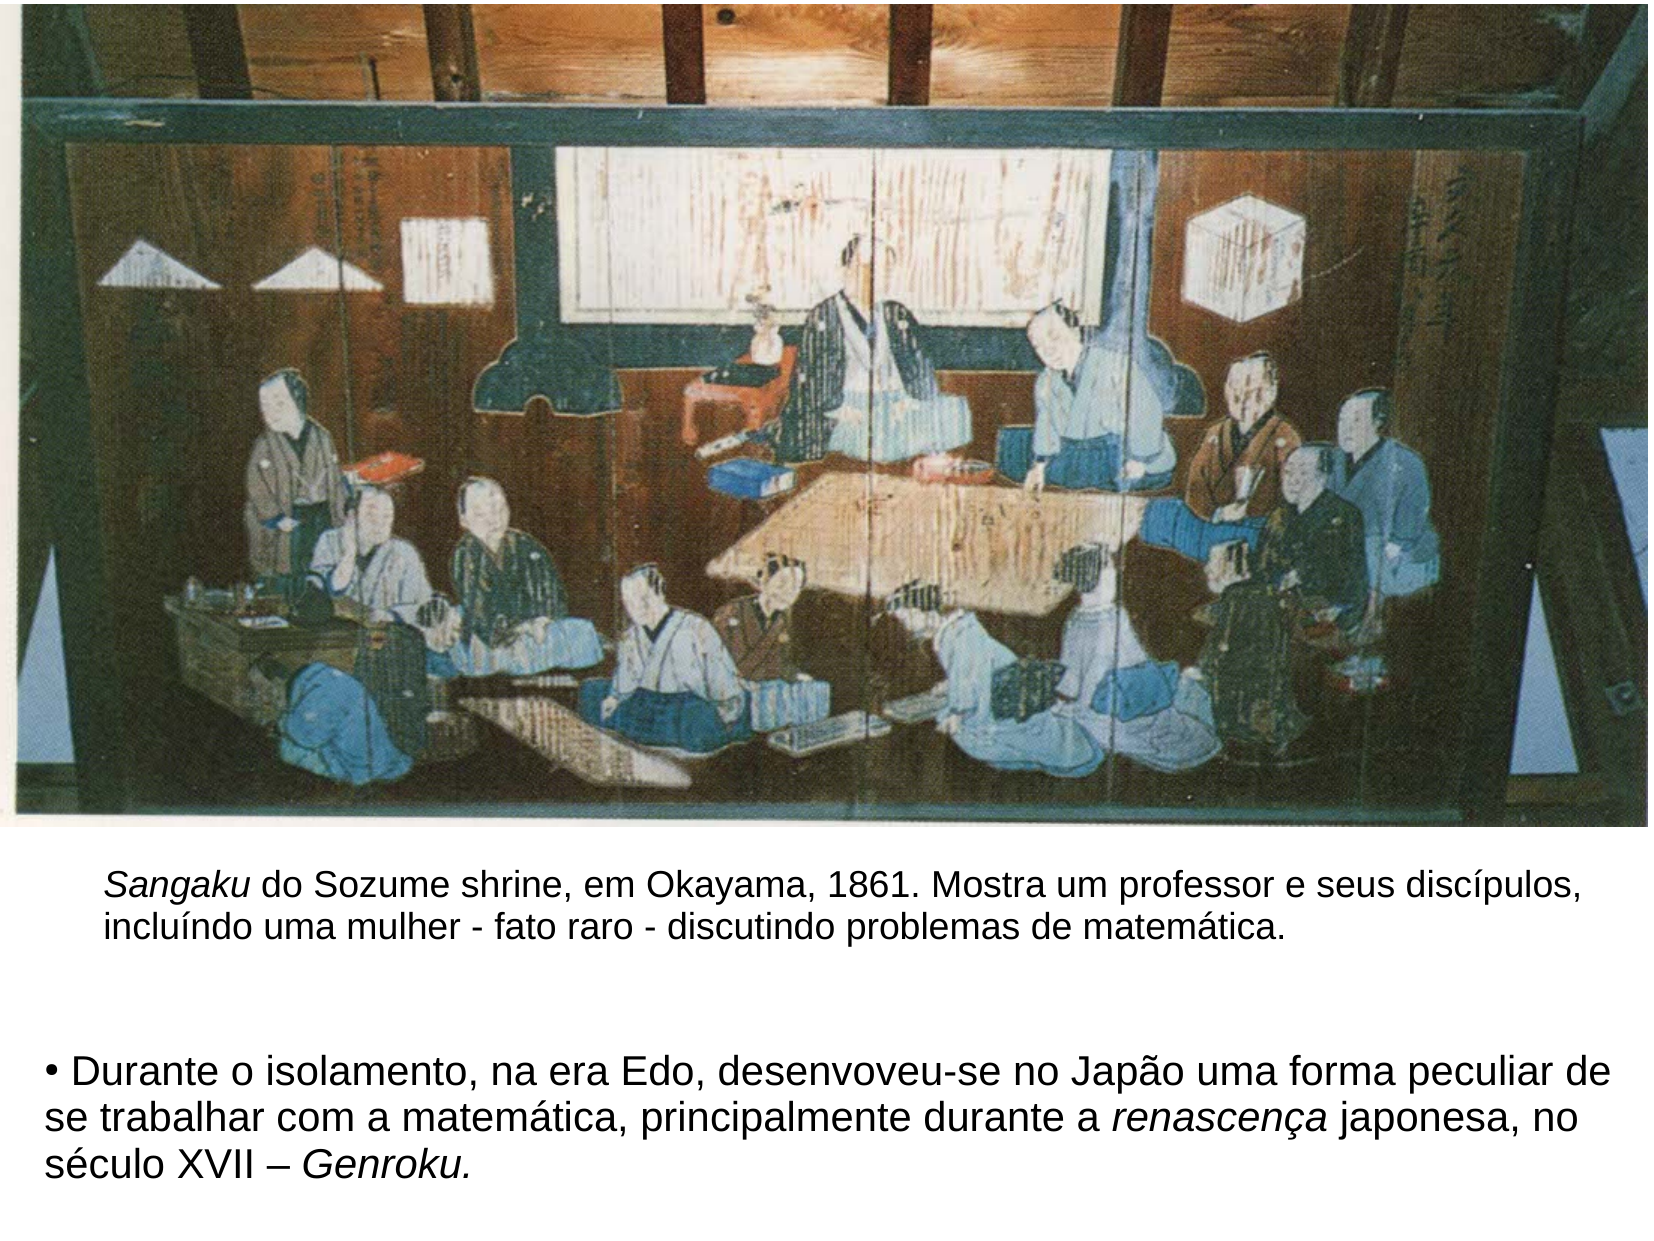

Sangaku do Sozume shrine, em Okayama, 1861. Mostra um professor e seus discípulos,
incluíndo uma mulher - fato raro - discutindo problemas de matemática.
 Durante o isolamento, na era Edo, desenvoveu-se no Japão uma forma peculiar de
se trabalhar com a matemática, principalmente durante a renascença japonesa, no
século XVII – Genroku.